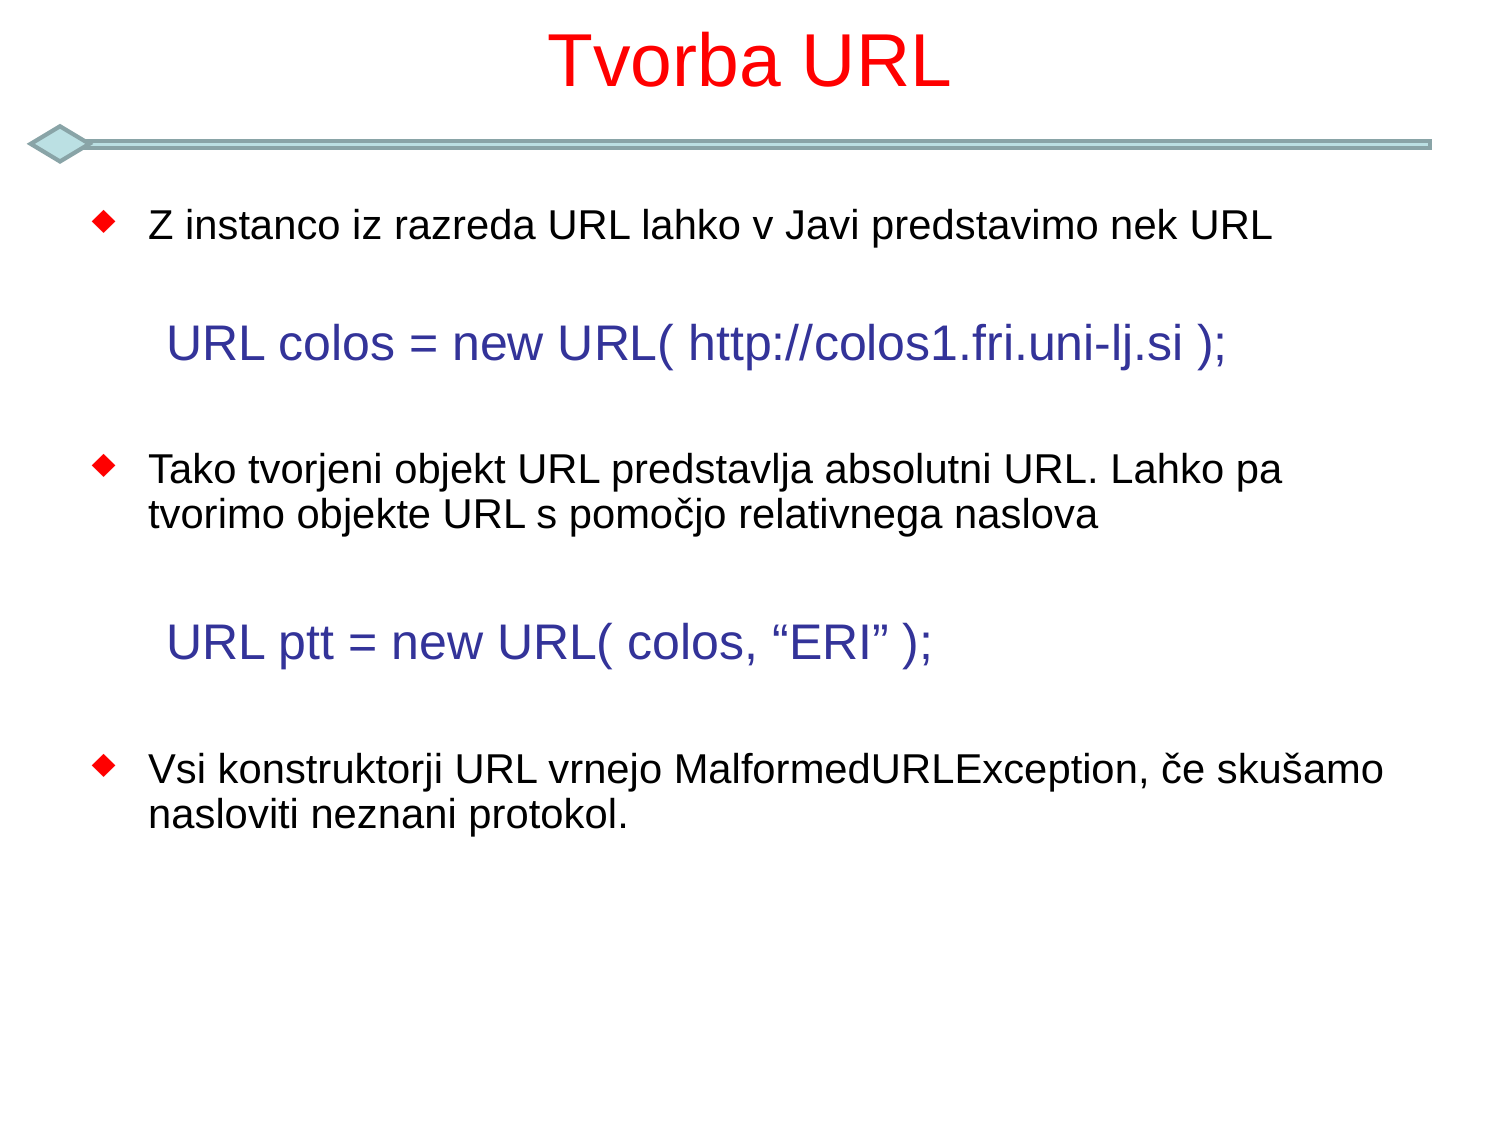

# Tvorba URL
Z instanco iz razreda URL lahko v Javi predstavimo nek URL
URL colos = new URL( http://colos1.fri.uni-lj.si );
Tako tvorjeni objekt URL predstavlja absolutni URL. Lahko pa tvorimo objekte URL s pomočjo relativnega naslova
URL ptt = new URL( colos, “ERI” );
Vsi konstruktorji URL vrnejo MalformedURLException, če skušamo nasloviti neznani protokol.